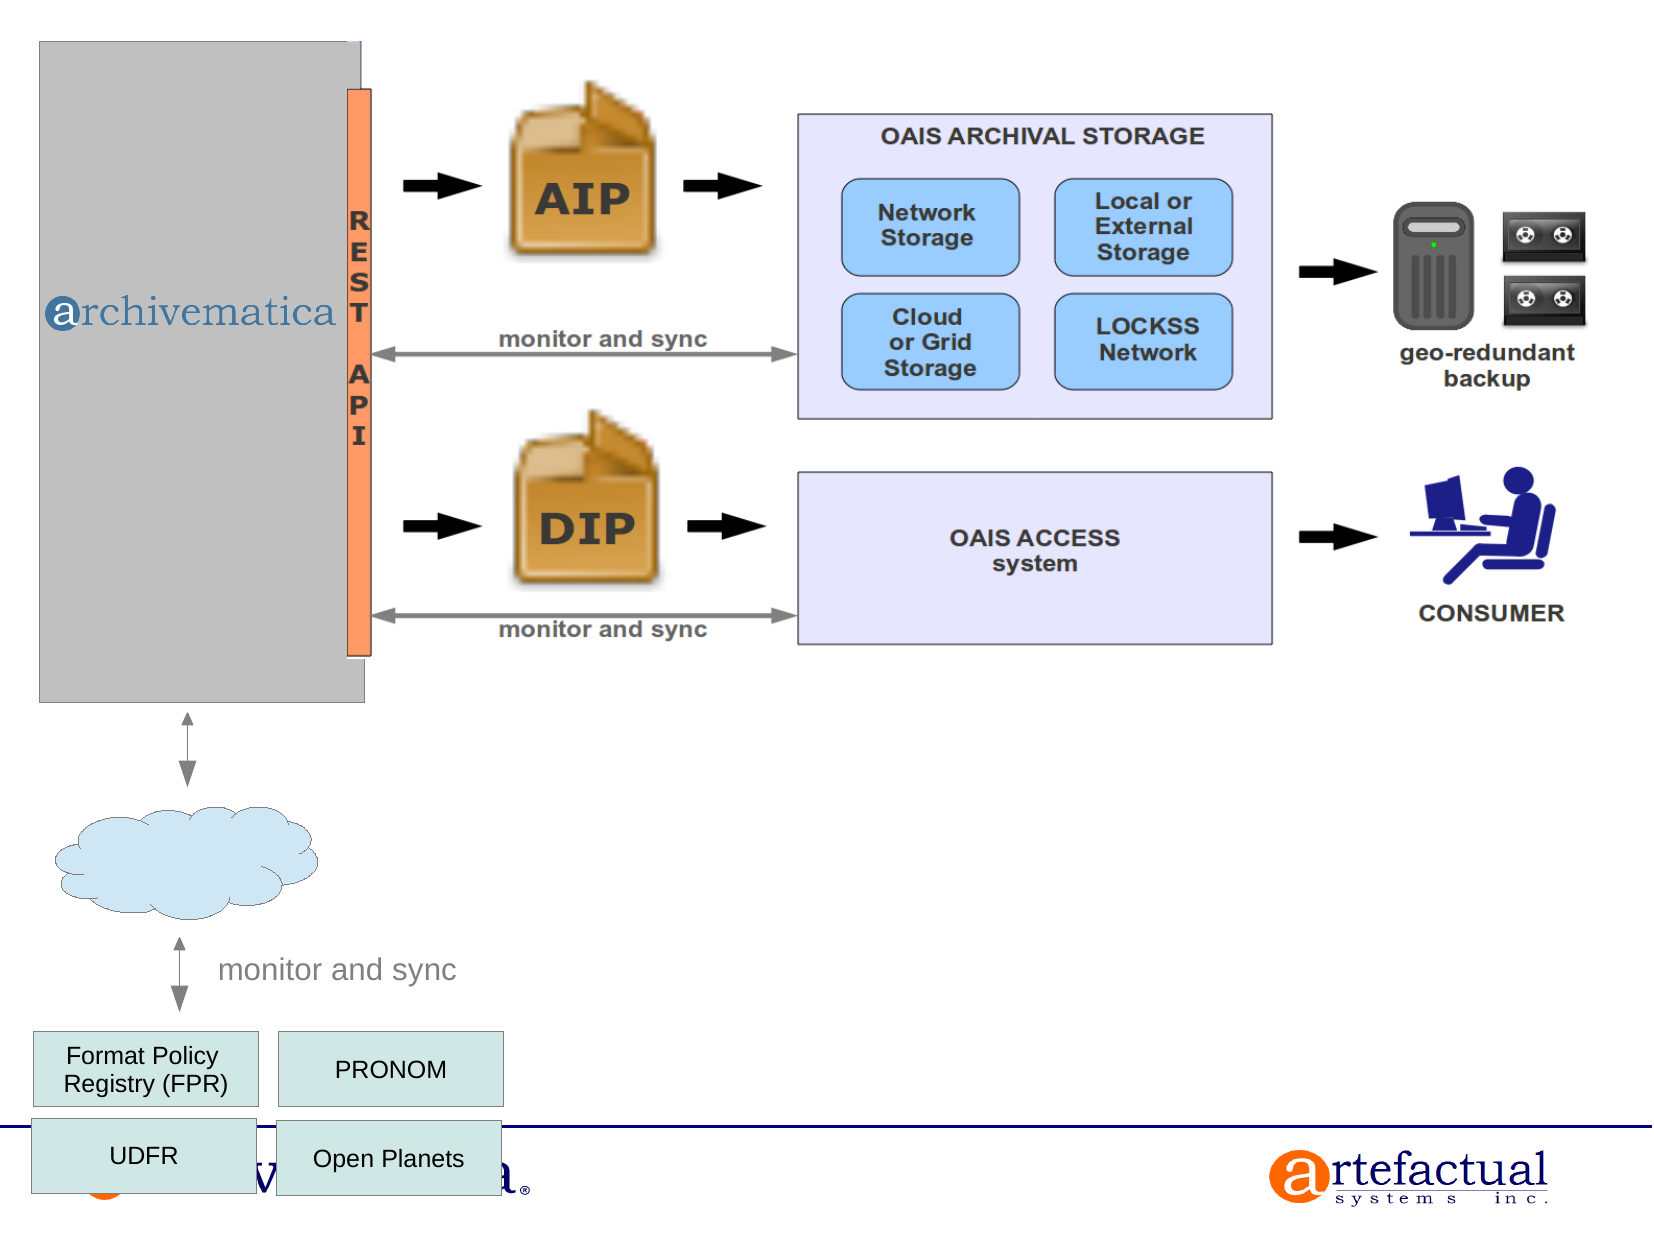

monitor and sync
Format Policy
Registry (FPR)
PRONOM
UDFR
Open Planets